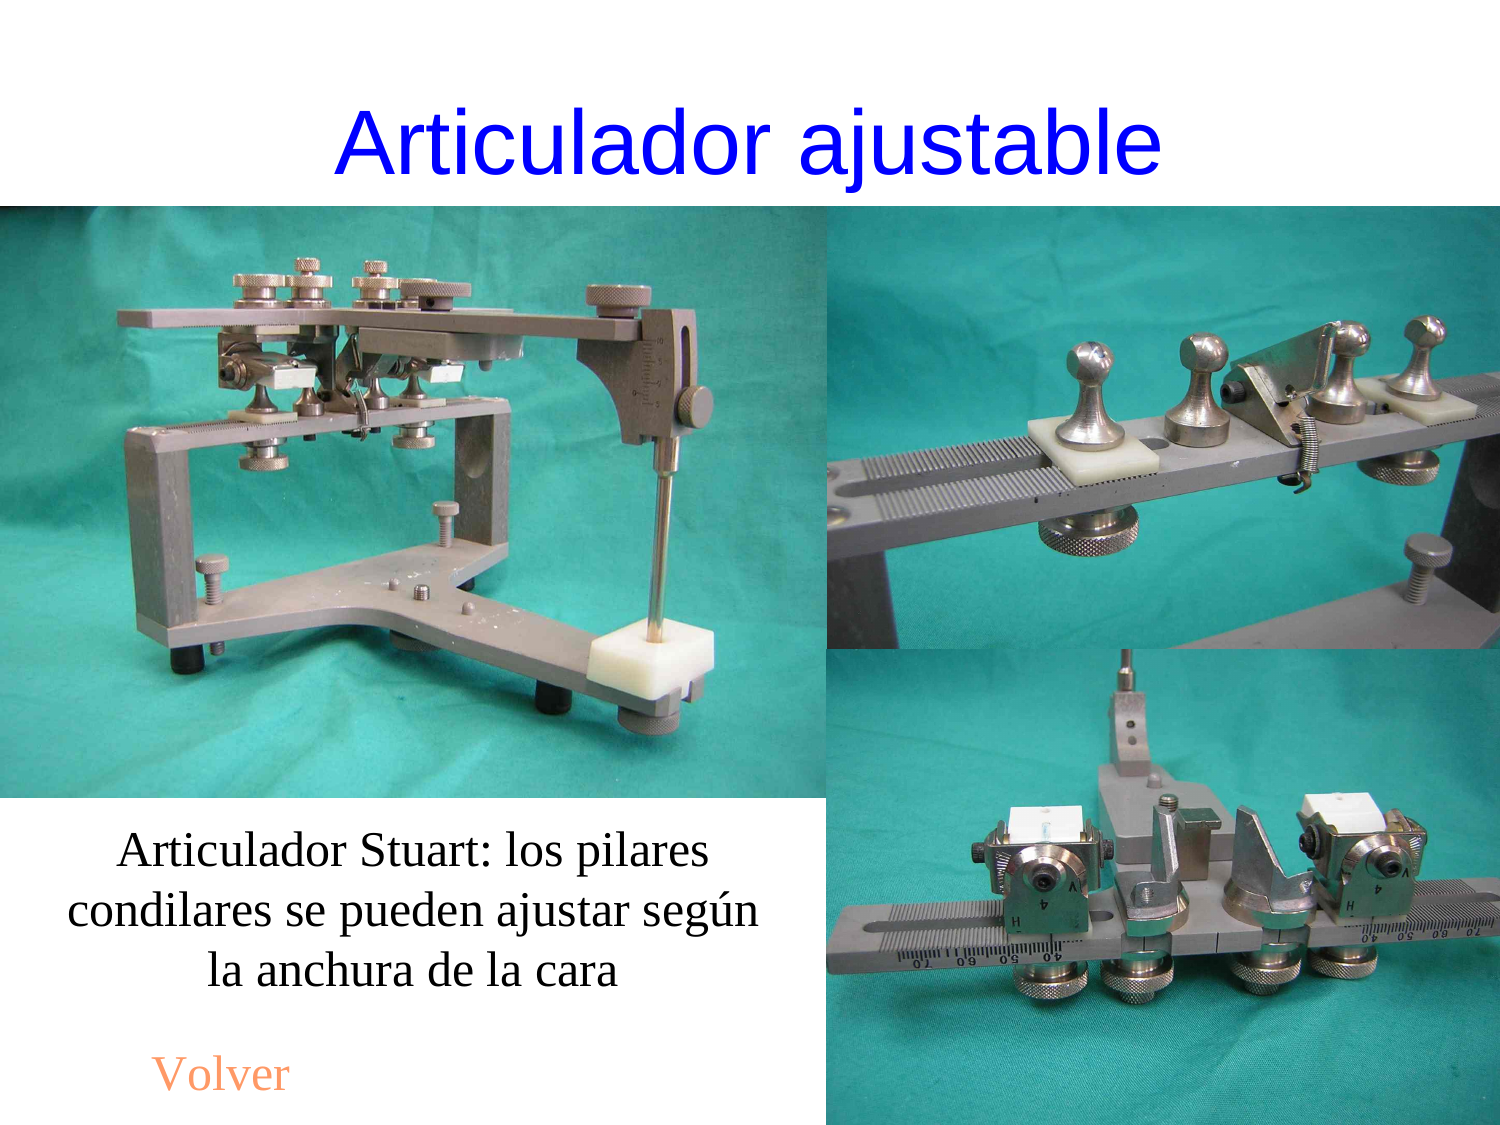

# Articulador ajustable
Articulador Stuart: los pilares condilares se pueden ajustar según la anchura de la cara
Volver